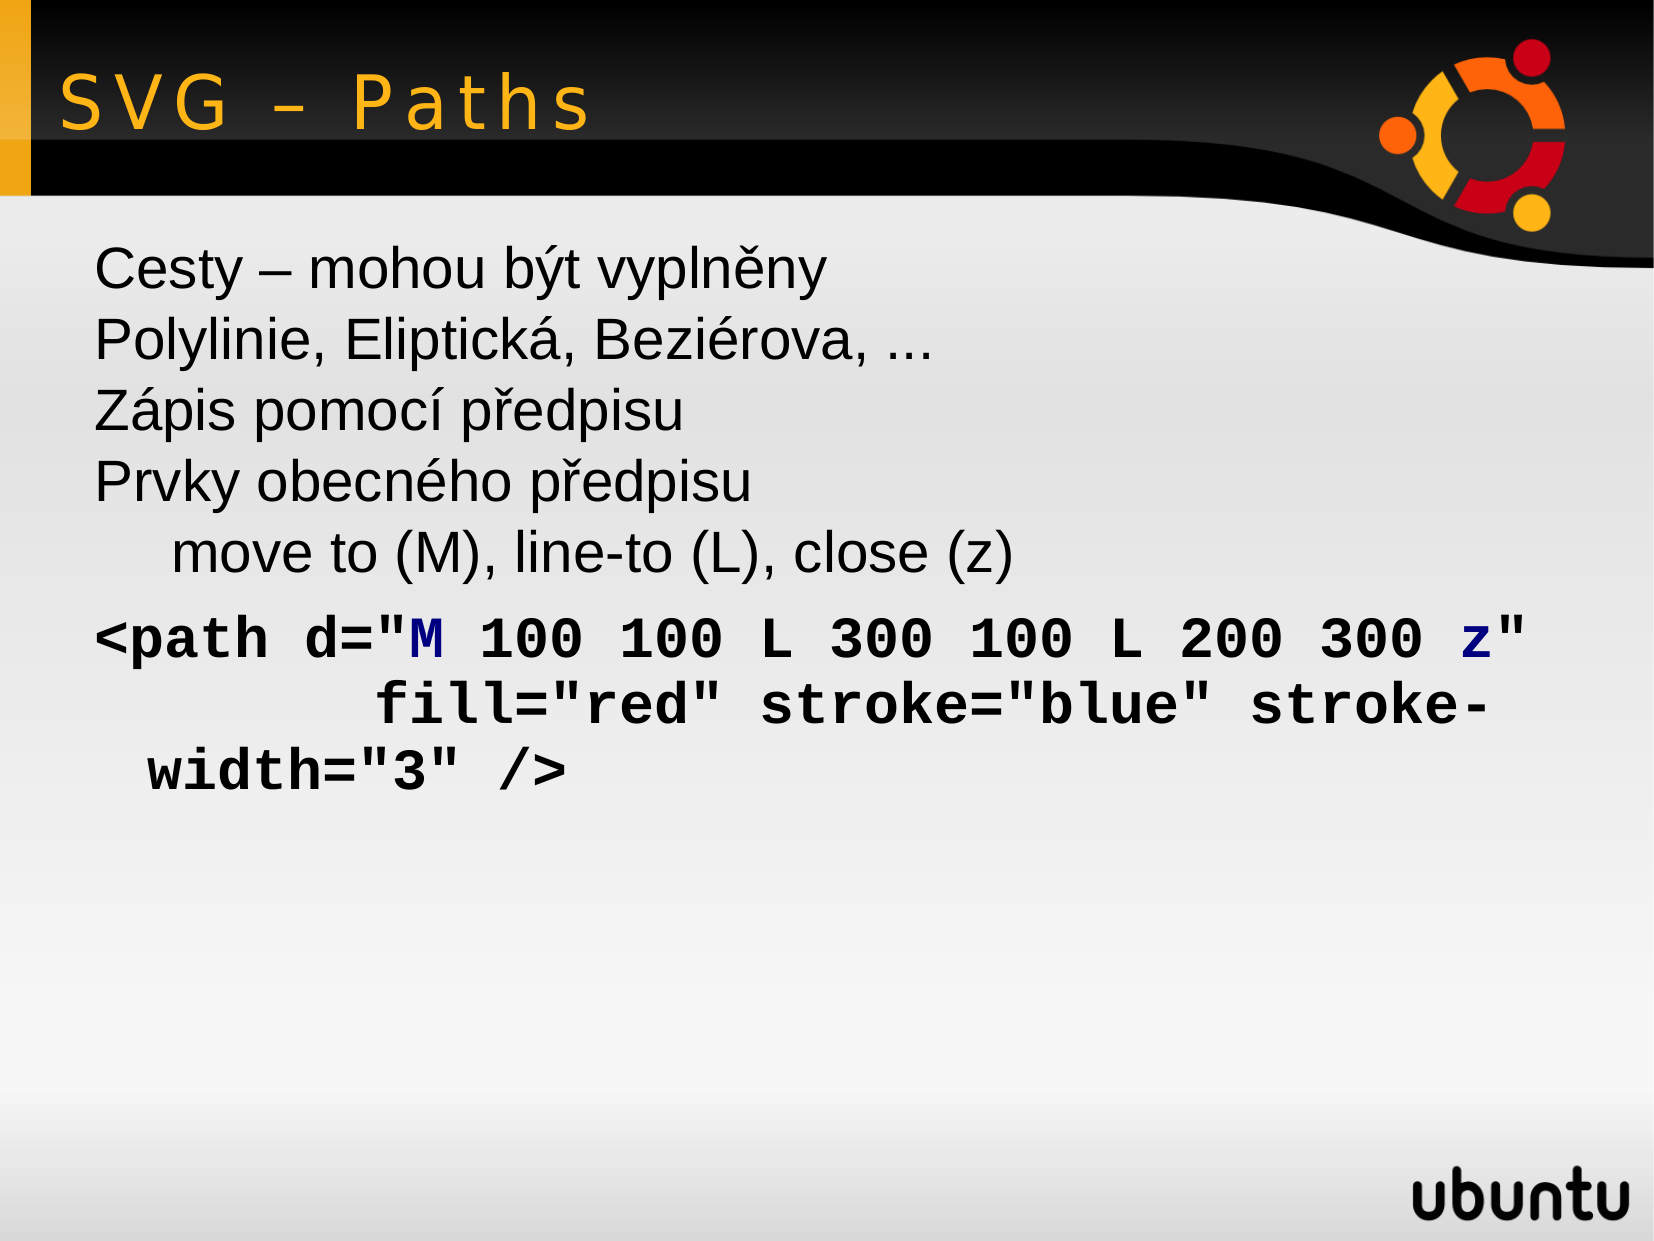

# SVG – Paths
Cesty – mohou být vyplněny
Polylinie, Eliptická, Beziérova, ...
Zápis pomocí předpisu
Prvky obecného předpisu
move to (M), line-to (L), close (z)
<path d="M 100 100 L 300 100 L 200 300 z"
 fill="red" stroke="blue" stroke-width="3" />